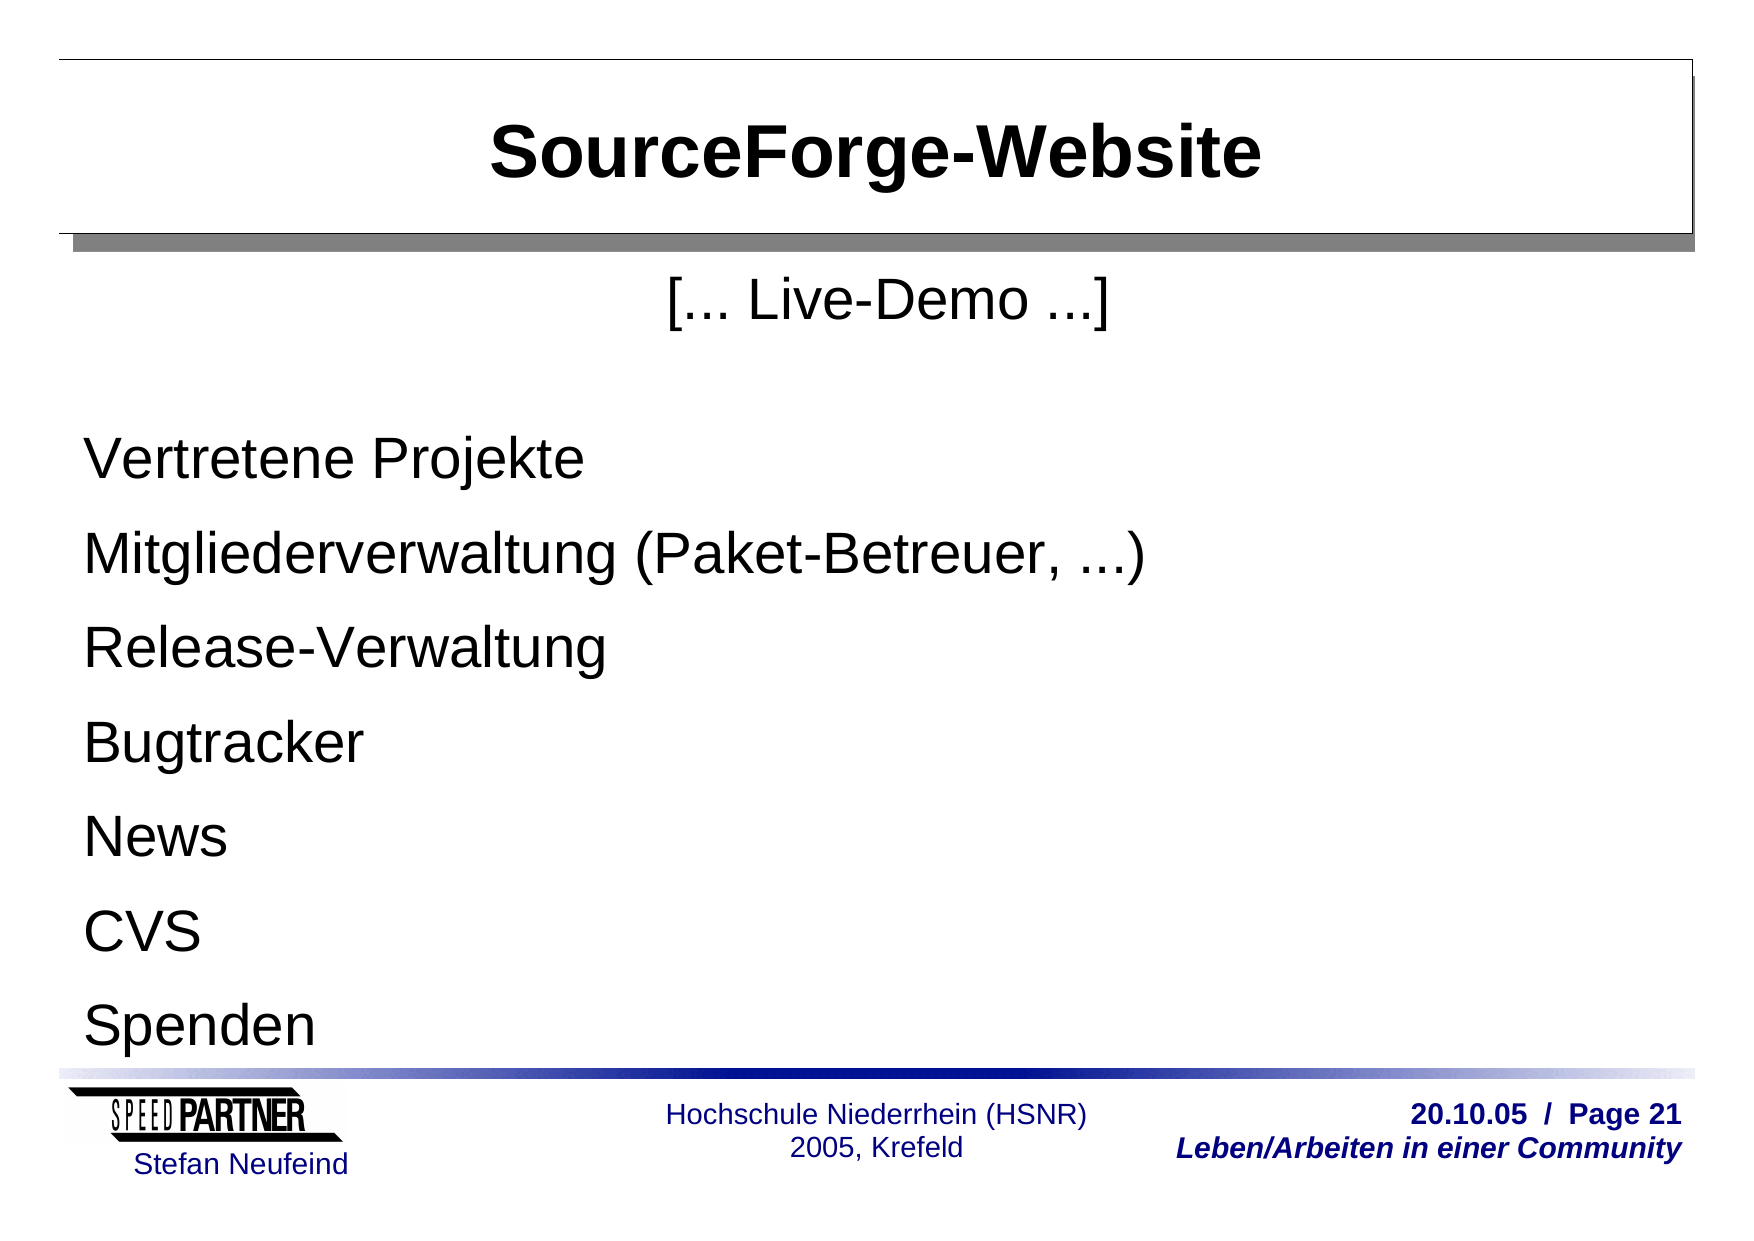

# SourceForge-Website
[... Live-Demo ...]
Vertretene Projekte
Mitgliederverwaltung (Paket-Betreuer, ...)
Release-Verwaltung
Bugtracker
News
CVS
Spenden